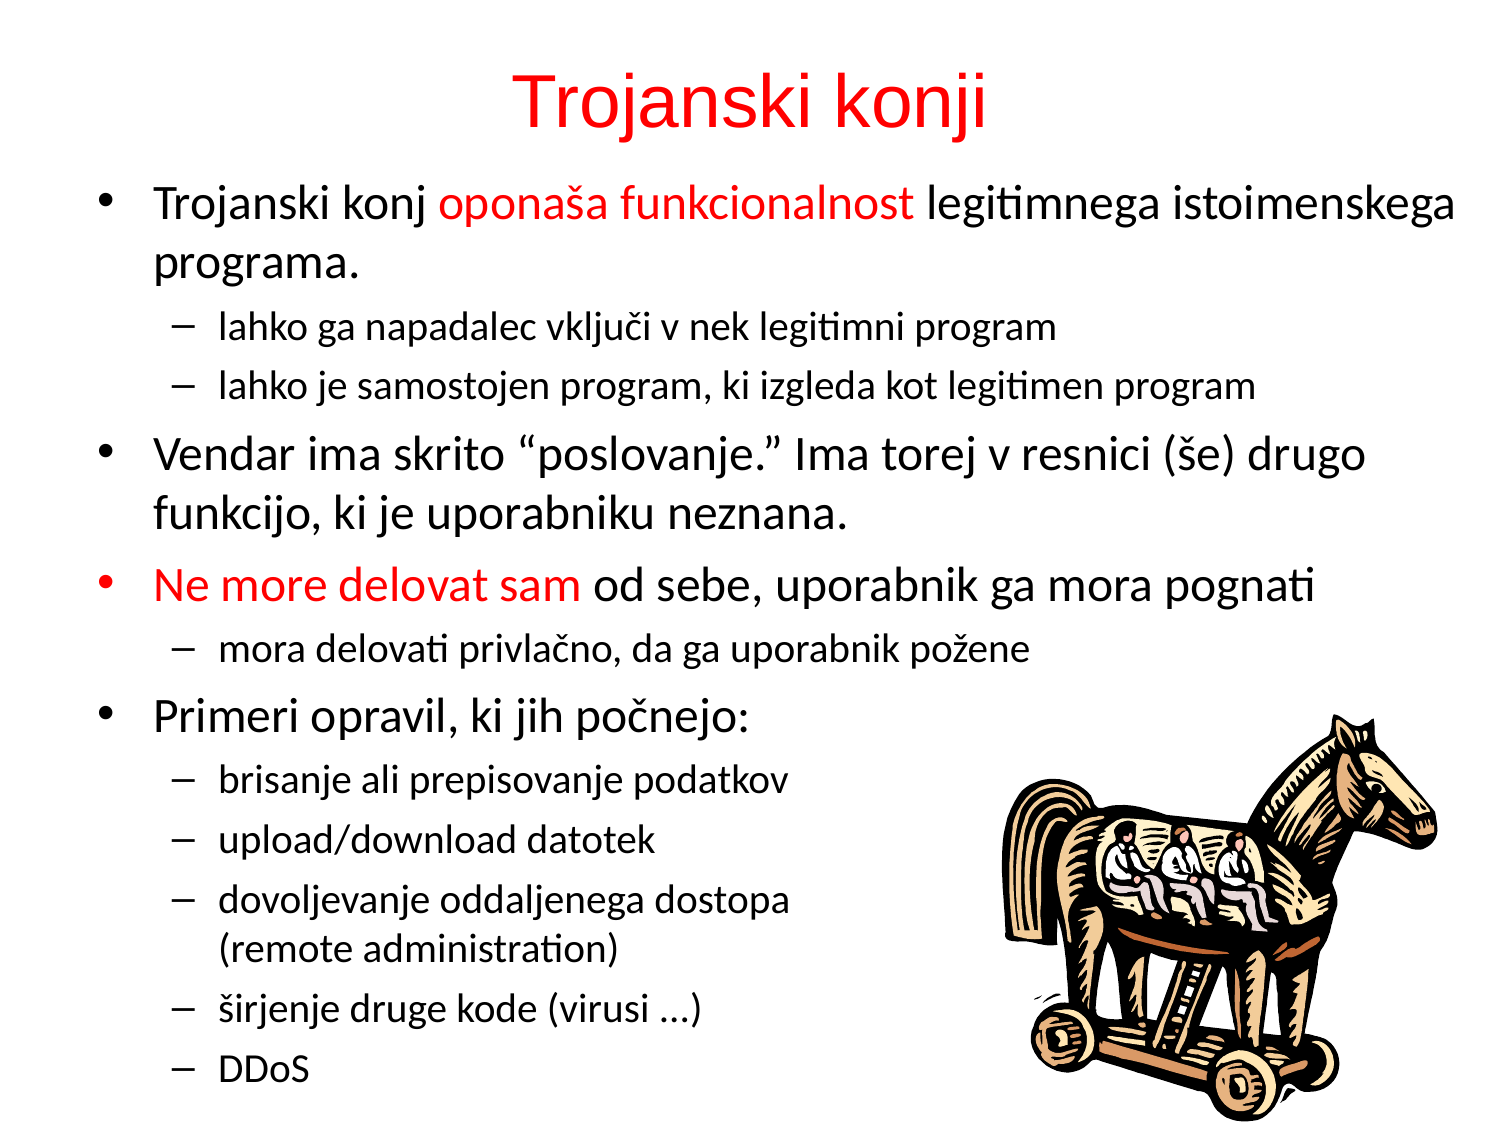

# Trojanski konji
Trojanski konj oponaša funkcionalnost legitimnega istoimenskega programa.
lahko ga napadalec vključi v nek legitimni program
lahko je samostojen program, ki izgleda kot legitimen program
Vendar ima skrito “poslovanje.” Ima torej v resnici (še) drugo funkcijo, ki je uporabniku neznana.
Ne more delovat sam od sebe, uporabnik ga mora pognati
mora delovati privlačno, da ga uporabnik požene
Primeri opravil, ki jih počnejo:
brisanje ali prepisovanje podatkov
upload/download datotek
dovoljevanje oddaljenega dostopa
(remote administration)
širjenje druge kode (virusi ...)
DDoS